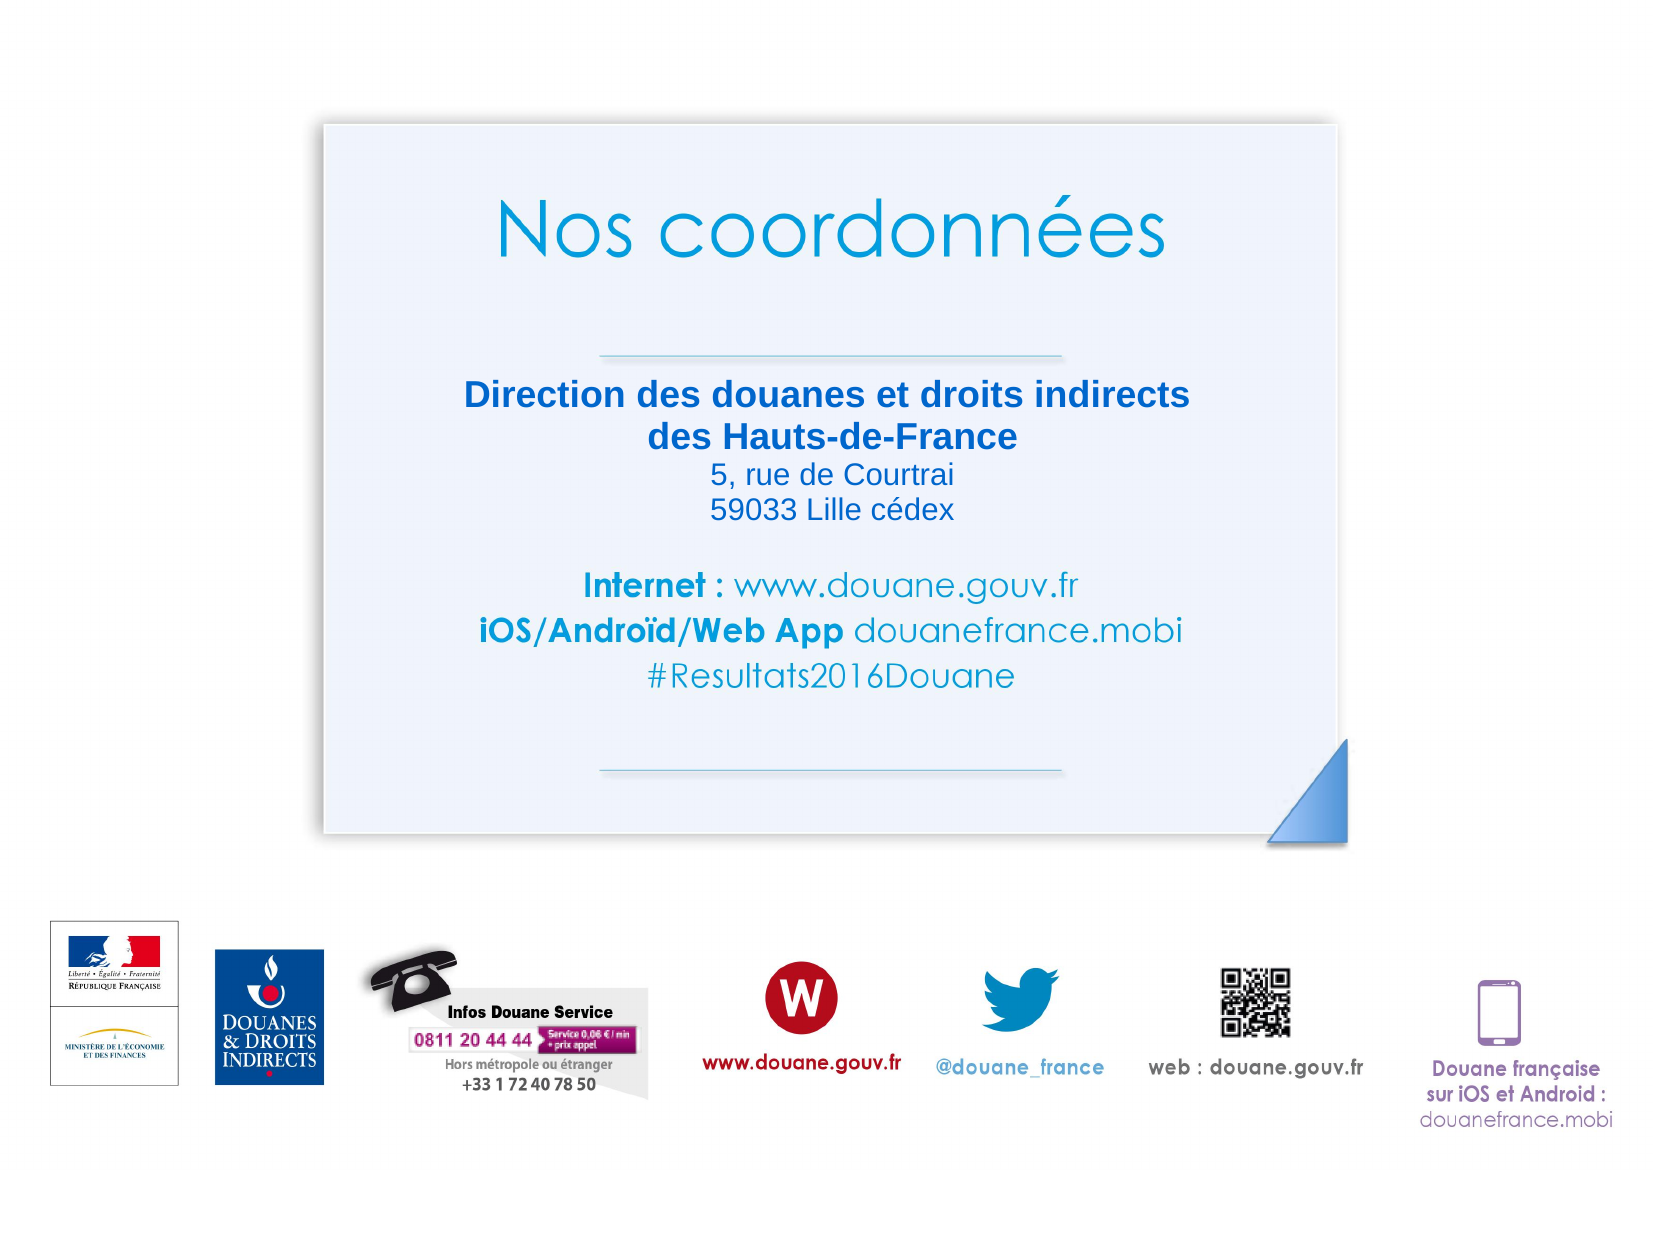

Direction des douanes et droits indirects
des Hauts-de-France
5, rue de Courtrai
59033 Lille cédex
29